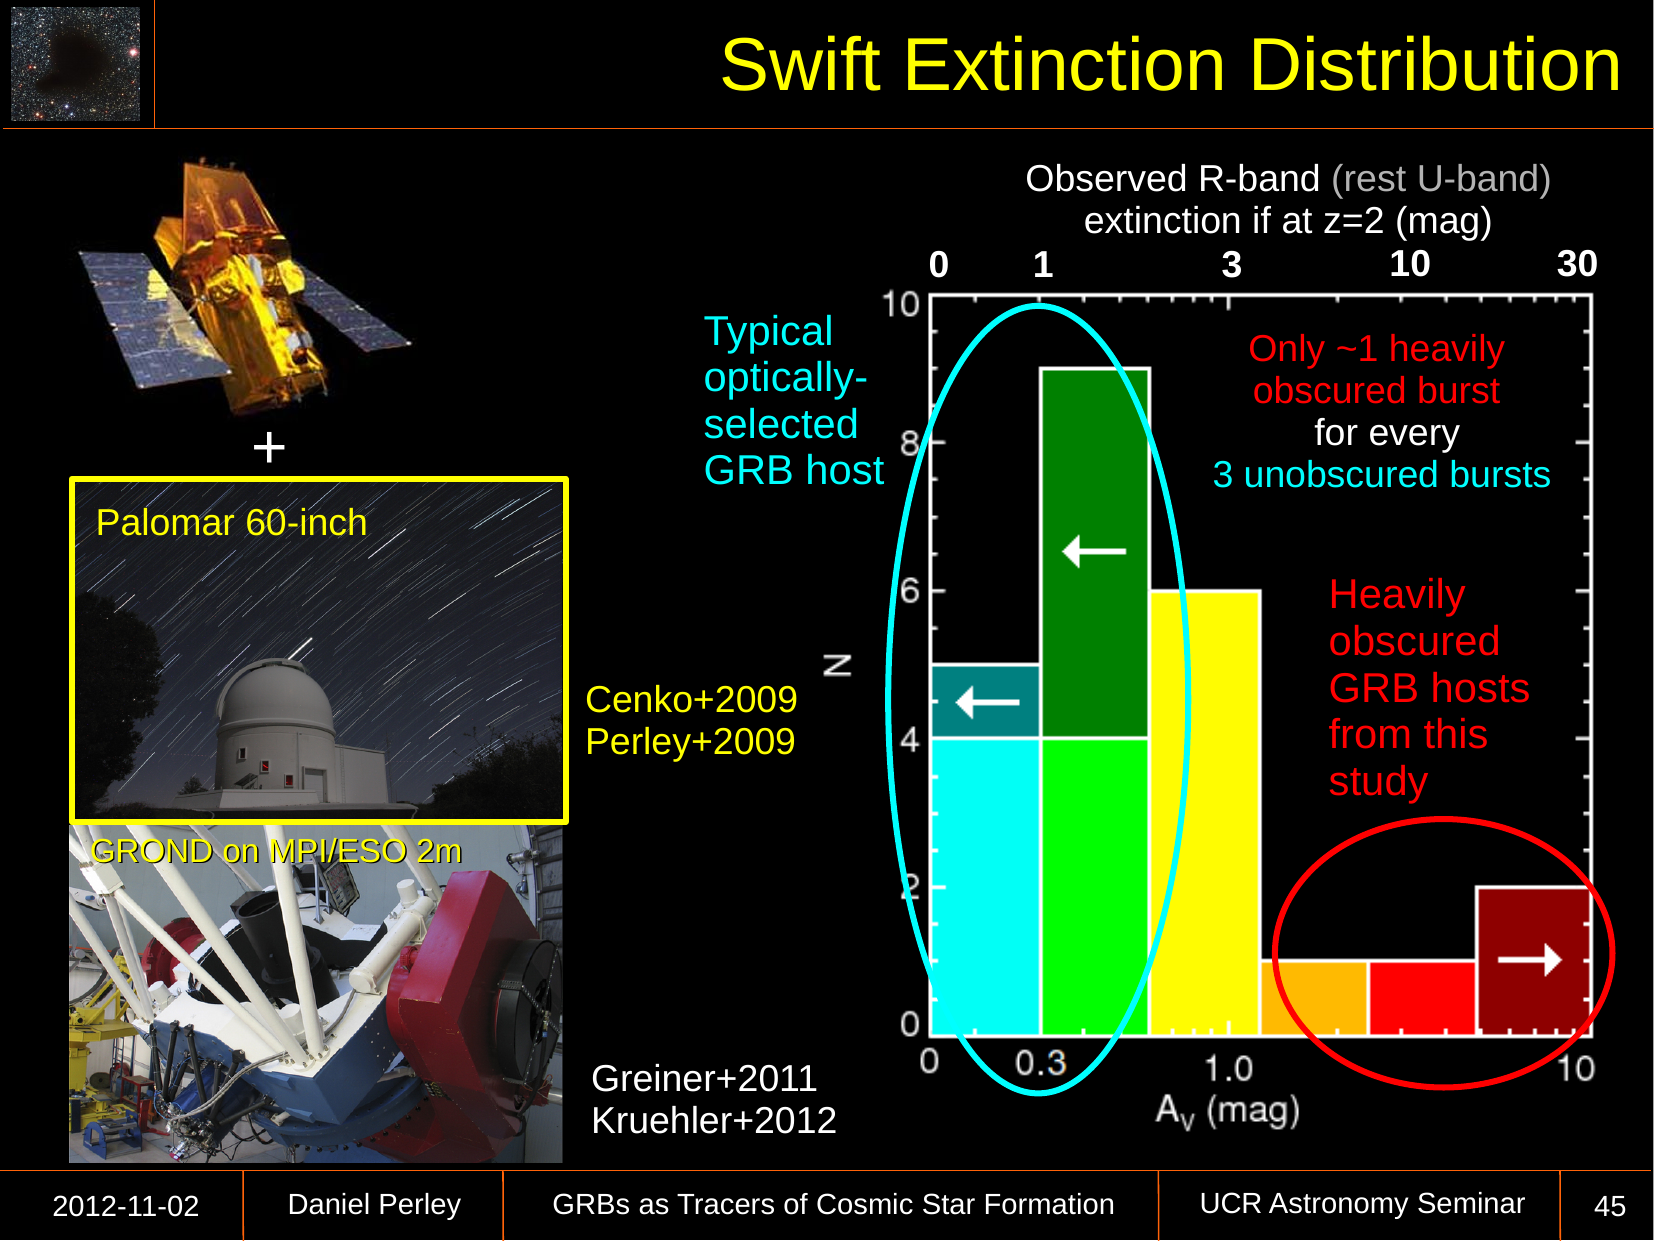

# Swift Extinction Distribution
Observed R-band (rest U-band) extinction if at z=2 (mag)
0 1 3 10 30
Typical optically-selected GRB host
Only ~1 heavily obscured burst
 for every
 3 unobscured bursts
+
Palomar 60-inch
Heavily obscured GRB hosts from this study
Cenko+2009
Perley+2009
GROND on MPI/ESO 2m
Greiner+2011
Kruehler+2012
2012-11-02
45